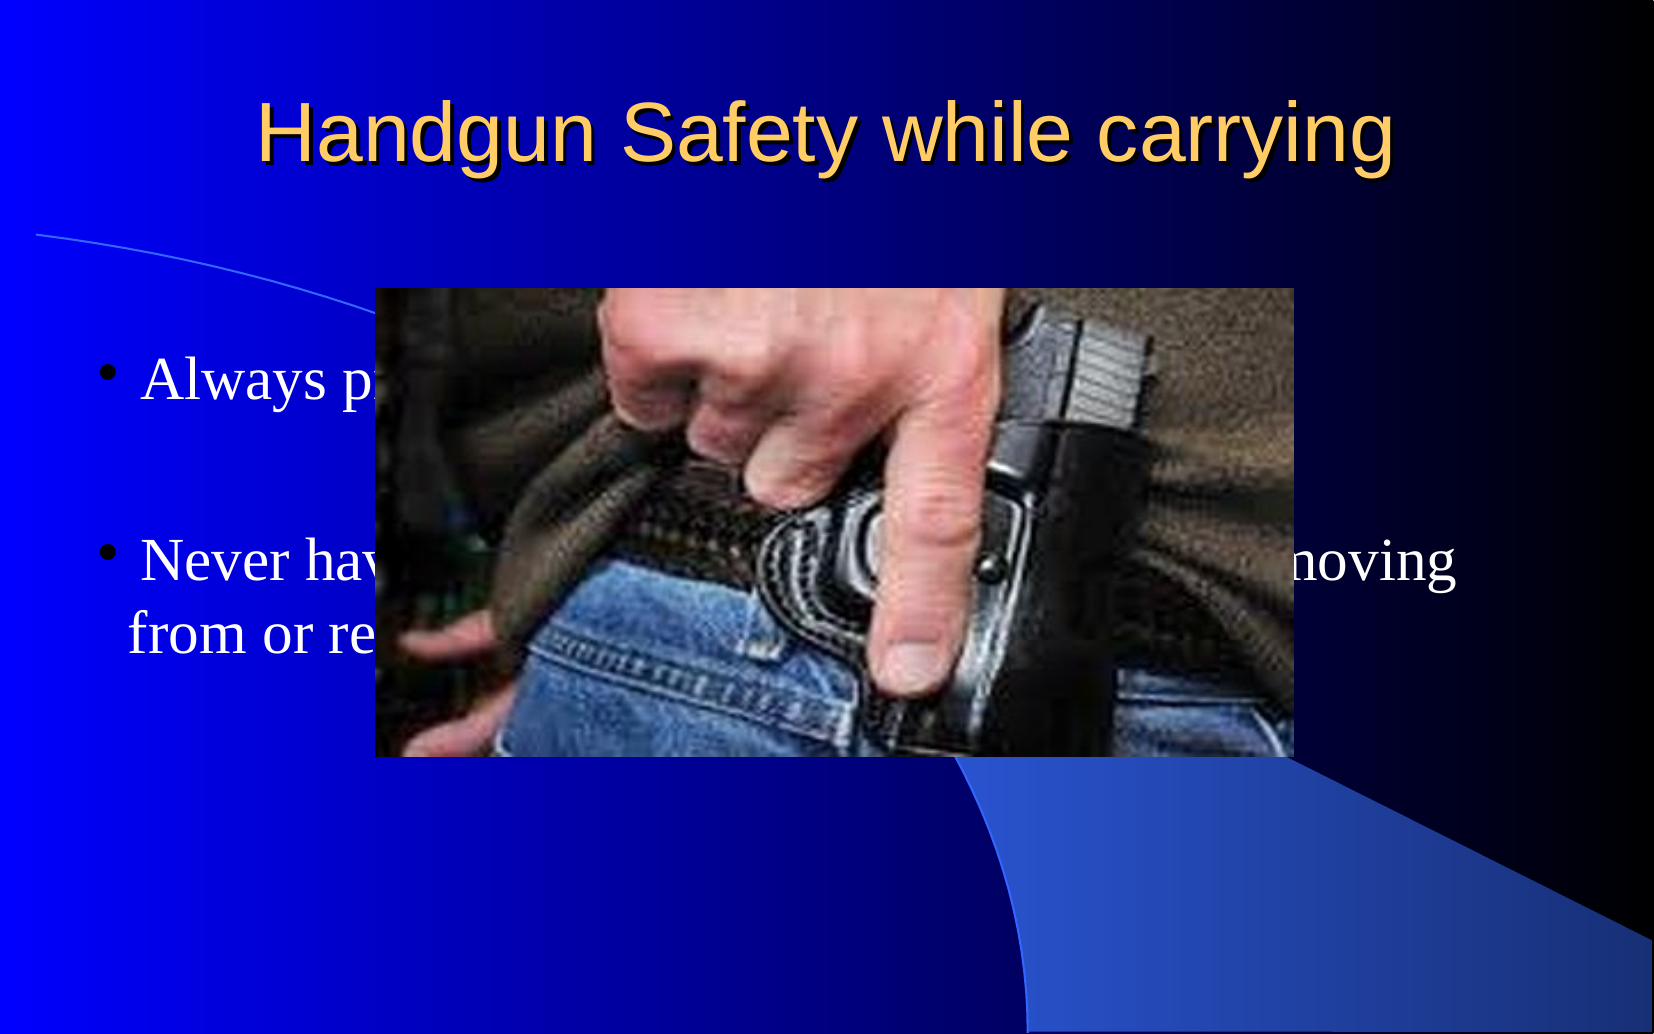

# Handgun Safety while carrying
 Always practice Rules for Safe Handling.
 Never have your finger on the trigger while removing from or replacing a gun to any holster.